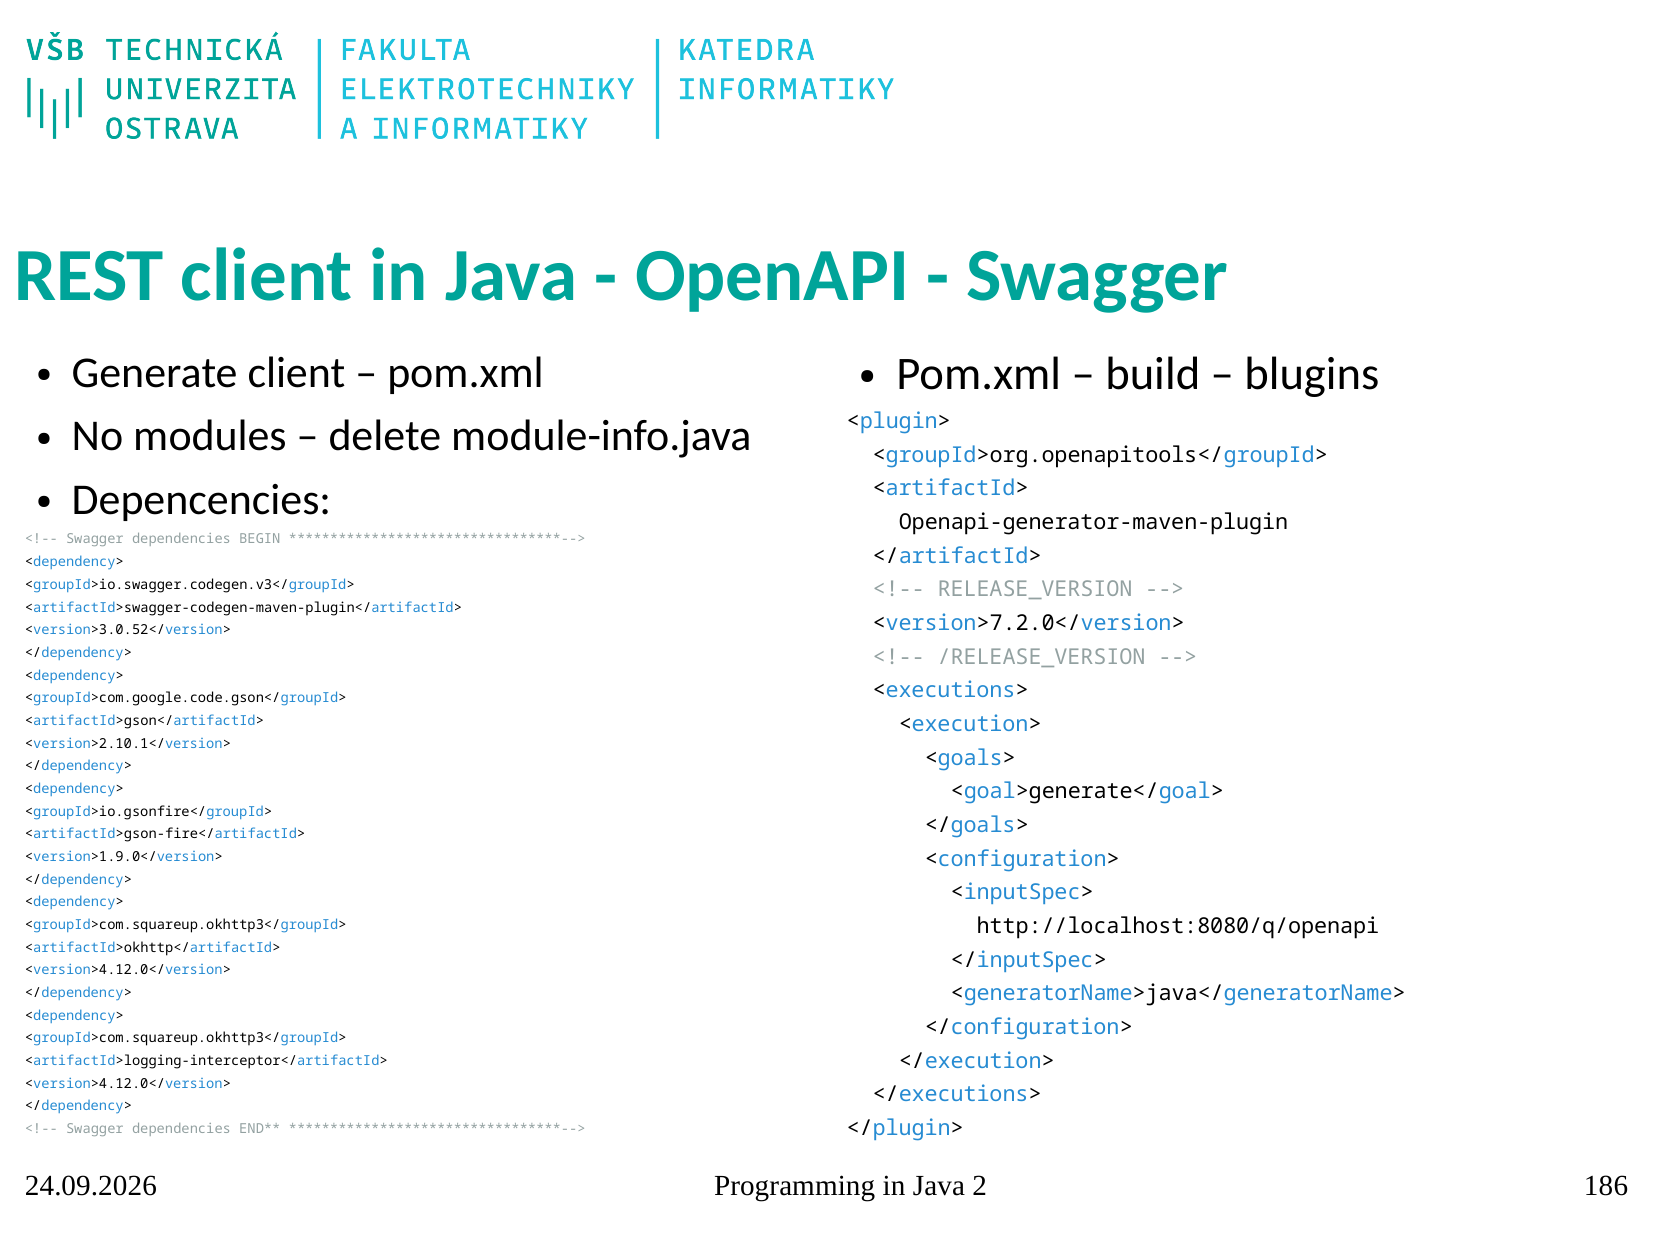

# REST client in Java - OpenAPI - Swagger
Generate client – pom.xml
No modules – delete module-info.java
Depencencies:
<!-- Swagger dependencies BEGIN *********************************-->
<dependency>
<groupId>io.swagger.codegen.v3</groupId>
<artifactId>swagger-codegen-maven-plugin</artifactId>
<version>3.0.52</version>
</dependency>
<dependency>
<groupId>com.google.code.gson</groupId>
<artifactId>gson</artifactId>
<version>2.10.1</version>
</dependency>
<dependency>
<groupId>io.gsonfire</groupId>
<artifactId>gson-fire</artifactId>
<version>1.9.0</version>
</dependency>
<dependency>
<groupId>com.squareup.okhttp3</groupId>
<artifactId>okhttp</artifactId>
<version>4.12.0</version>
</dependency>
<dependency>
<groupId>com.squareup.okhttp3</groupId>
<artifactId>logging-interceptor</artifactId>
<version>4.12.0</version>
</dependency>
<!-- Swagger dependencies END** *********************************-->
Pom.xml – build – blugins
<plugin>
 <groupId>org.openapitools</groupId>
 <artifactId>
 Openapi-generator-maven-plugin
 </artifactId>
 <!-- RELEASE_VERSION -->
 <version>7.2.0</version>
 <!-- /RELEASE_VERSION -->
 <executions>
 <execution>
 <goals>
 <goal>generate</goal>
 </goals>
 <configuration>
 <inputSpec>
 http://localhost:8080/q/openapi
 </inputSpec>
 <generatorName>java</generatorName>
 </configuration>
 </execution>
 </executions>
</plugin>
Programming in Java 2
186